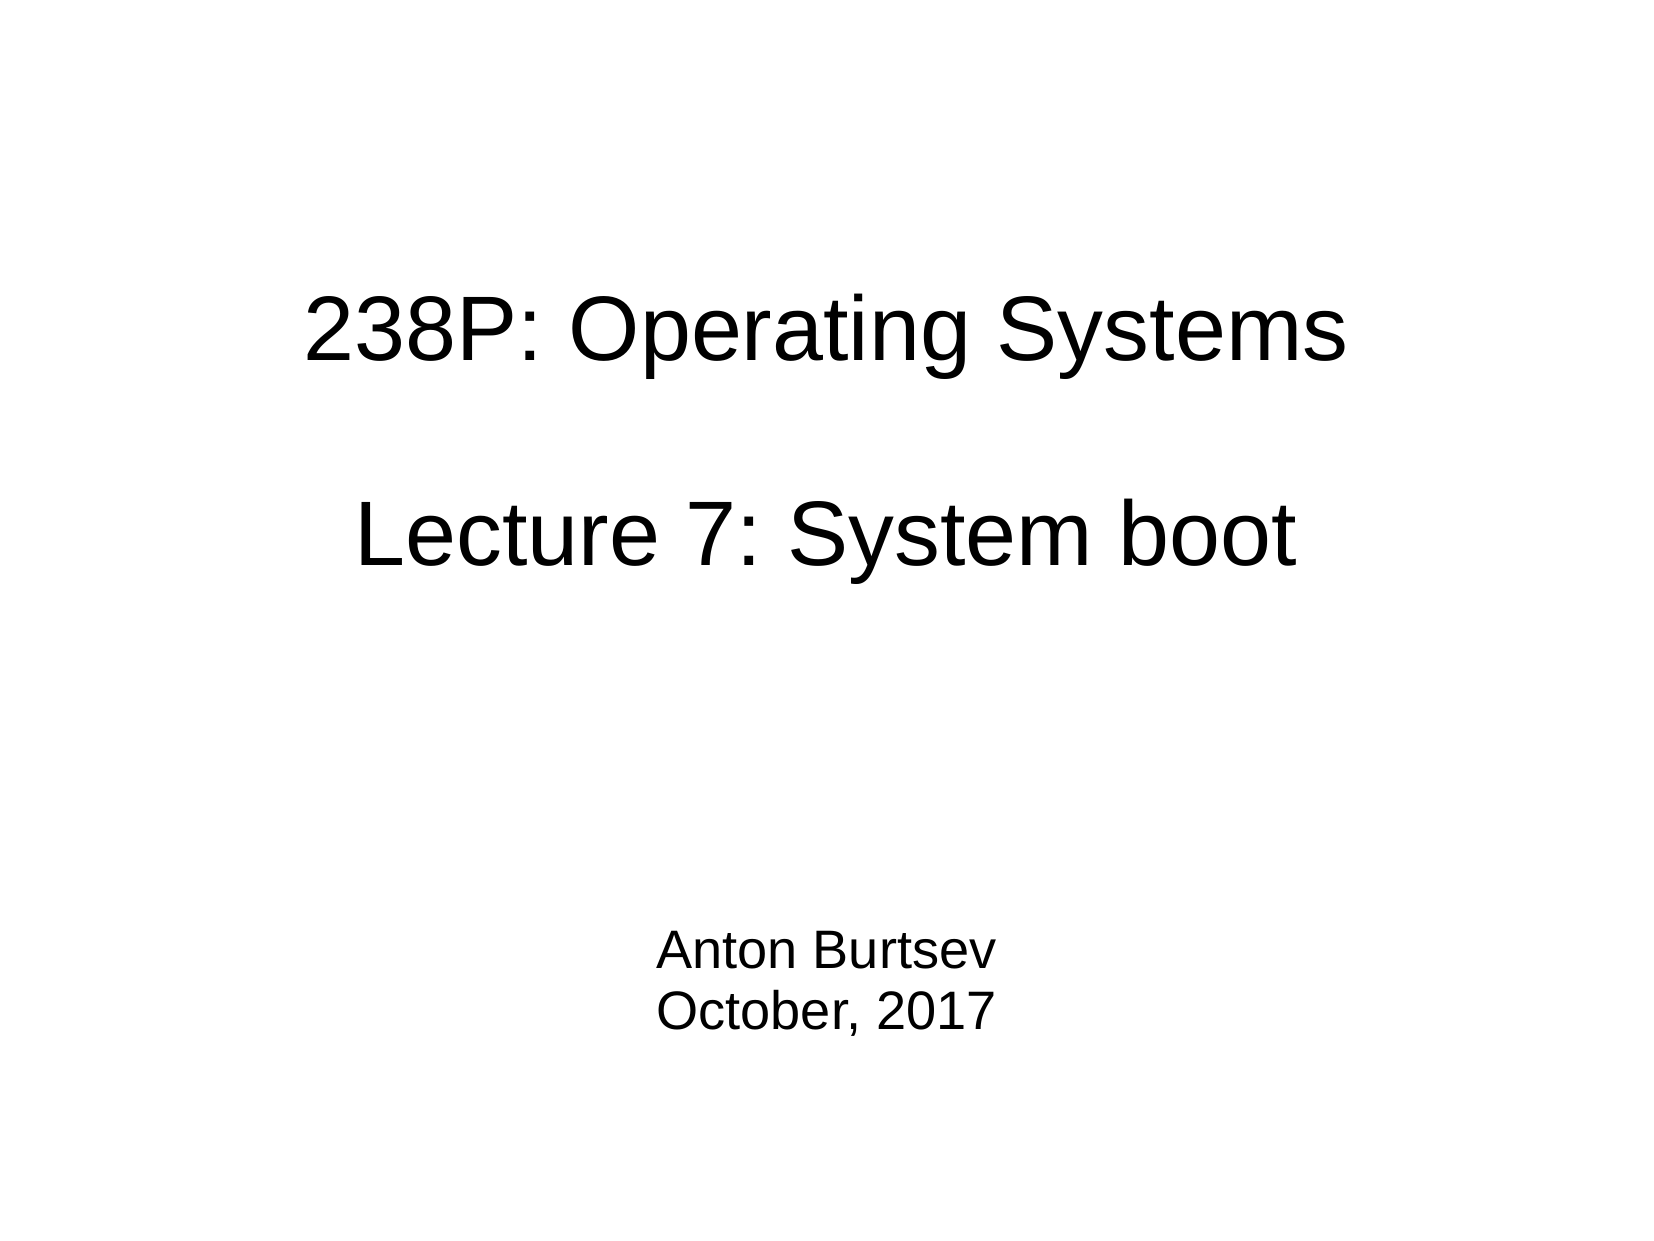

# 238P: Operating Systems Lecture 7: System boot
Anton Burtsev
October, 2017